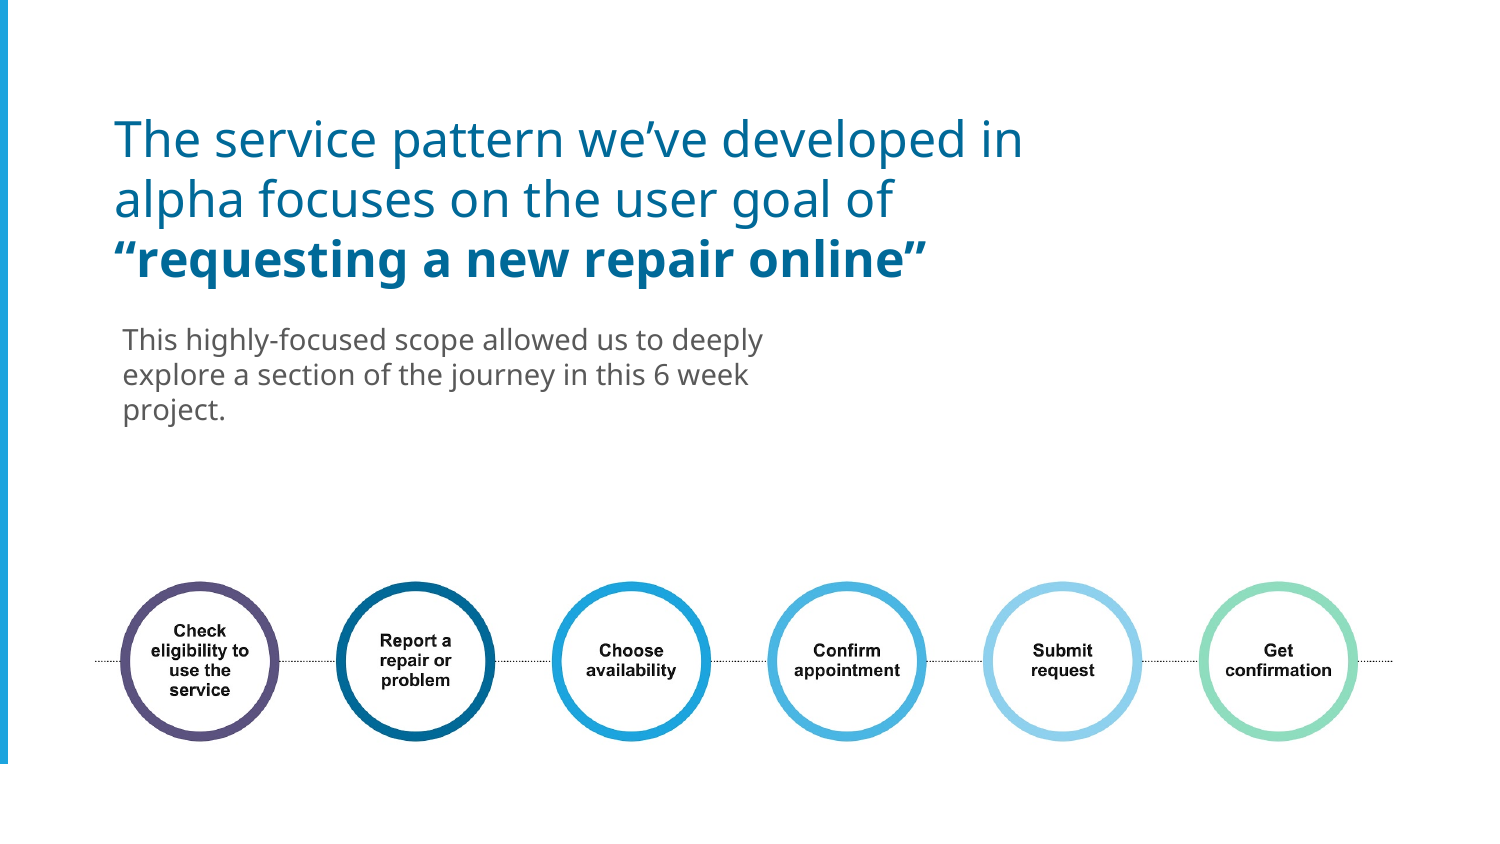

# The service pattern we’ve developed in alpha focuses on the user goal of “requesting a new repair online”
This highly-focused scope allowed us to deeply explore a section of the journey in this 6 week project.